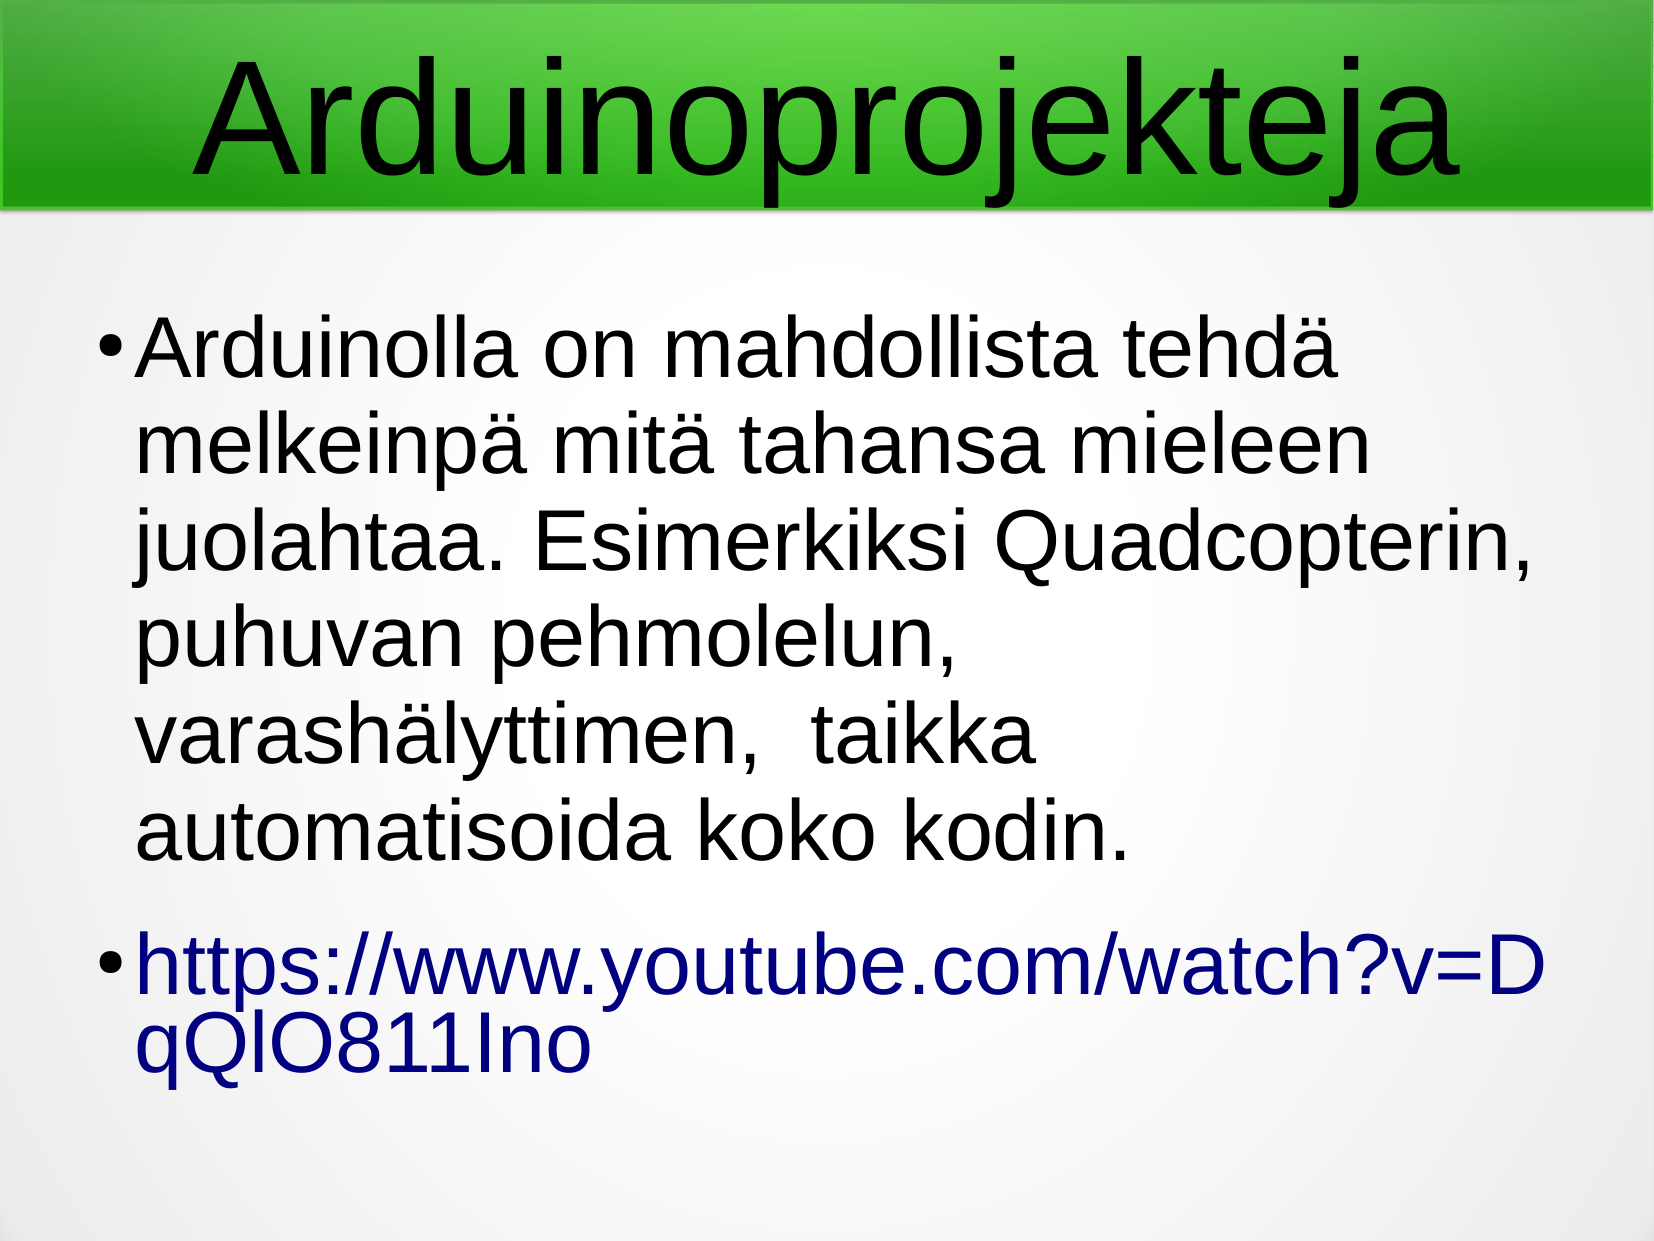

# Arduinoprojekteja
Arduinolla on mahdollista tehdä melkeinpä mitä tahansa mieleen juolahtaa. Esimerkiksi Quadcopterin, puhuvan pehmolelun, varashälyttimen, taikka automatisoida koko kodin.
https://www.youtube.com/watch?v=DqQlO811Ino